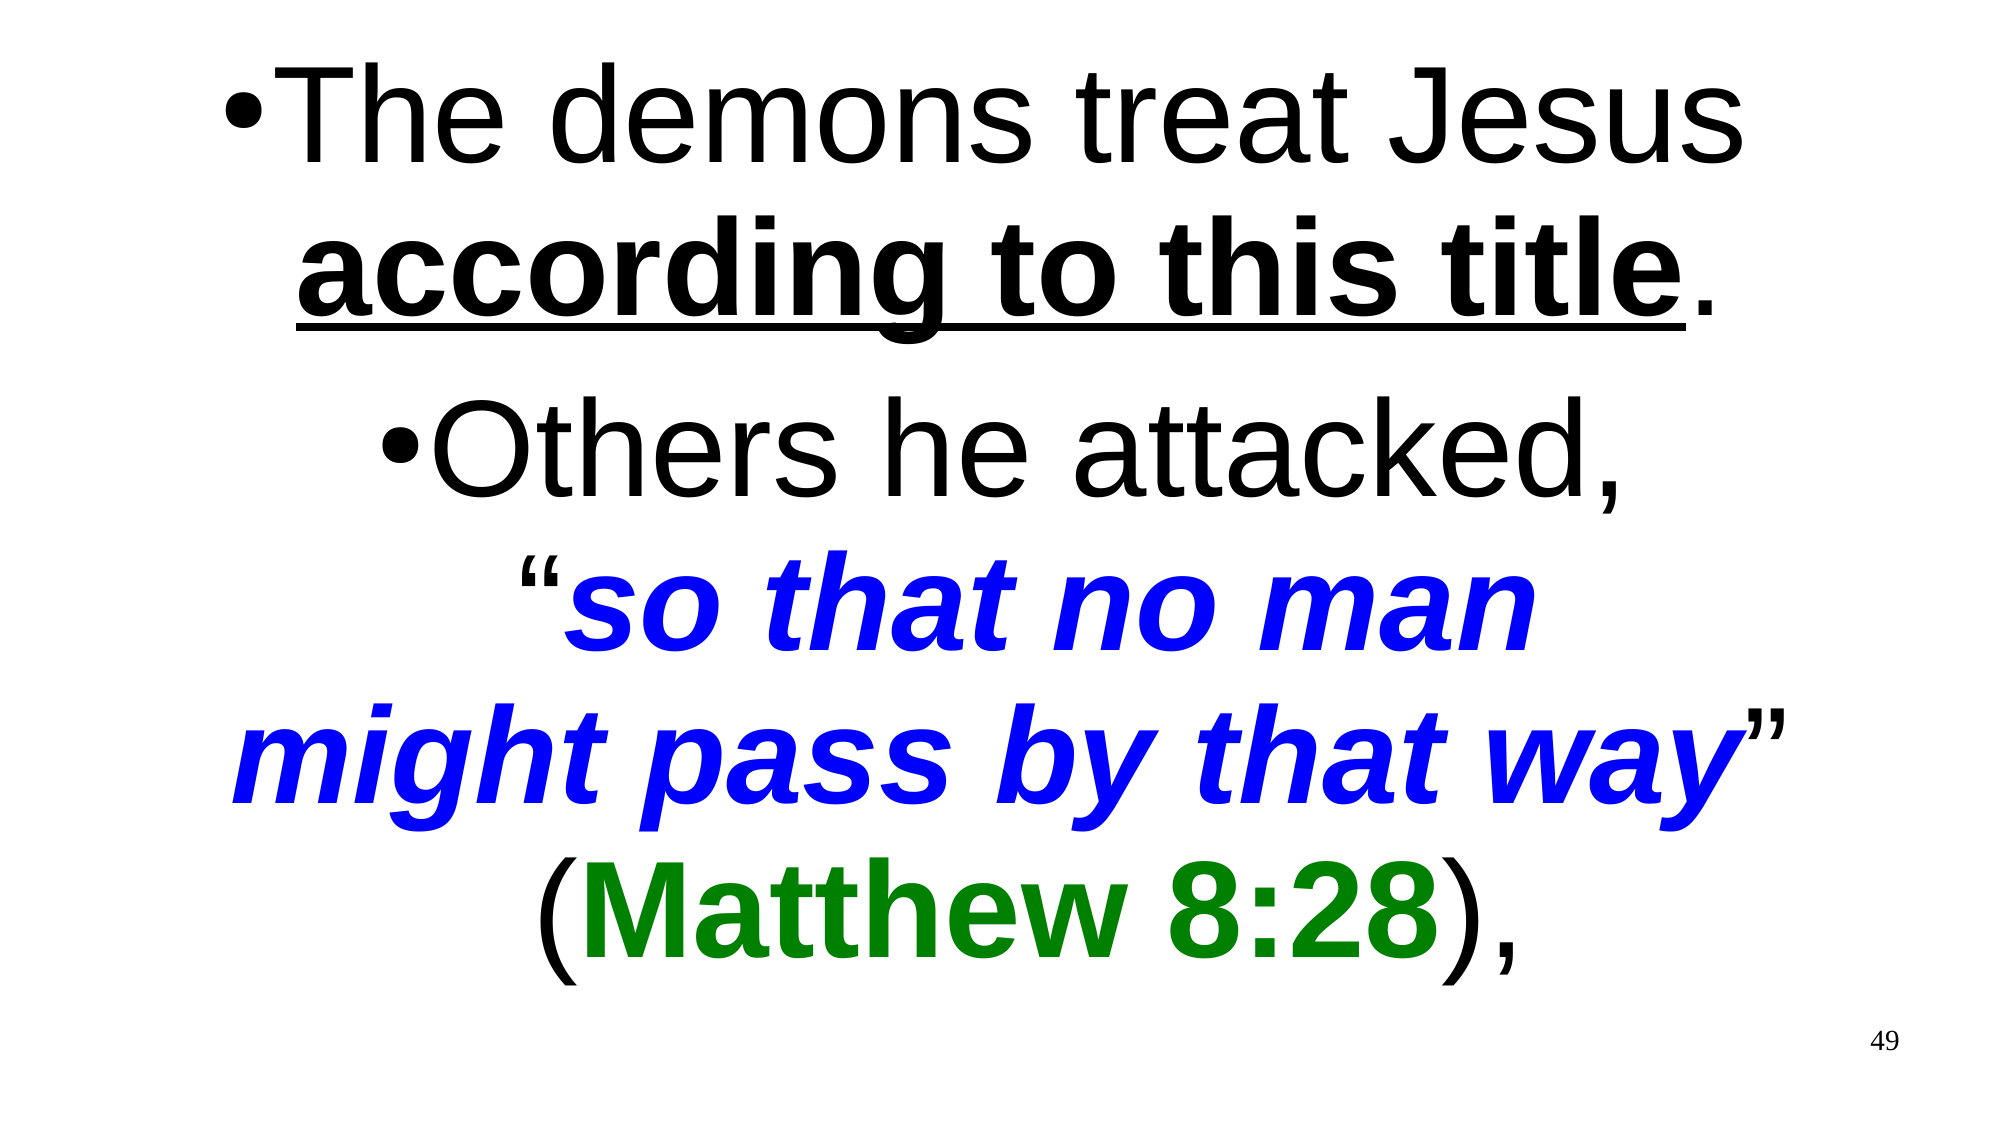

# The demons treat Jesus according to this title.
Others he attacked,
 “so that no man
might pass by that way”
(Matthew 8:28),
49